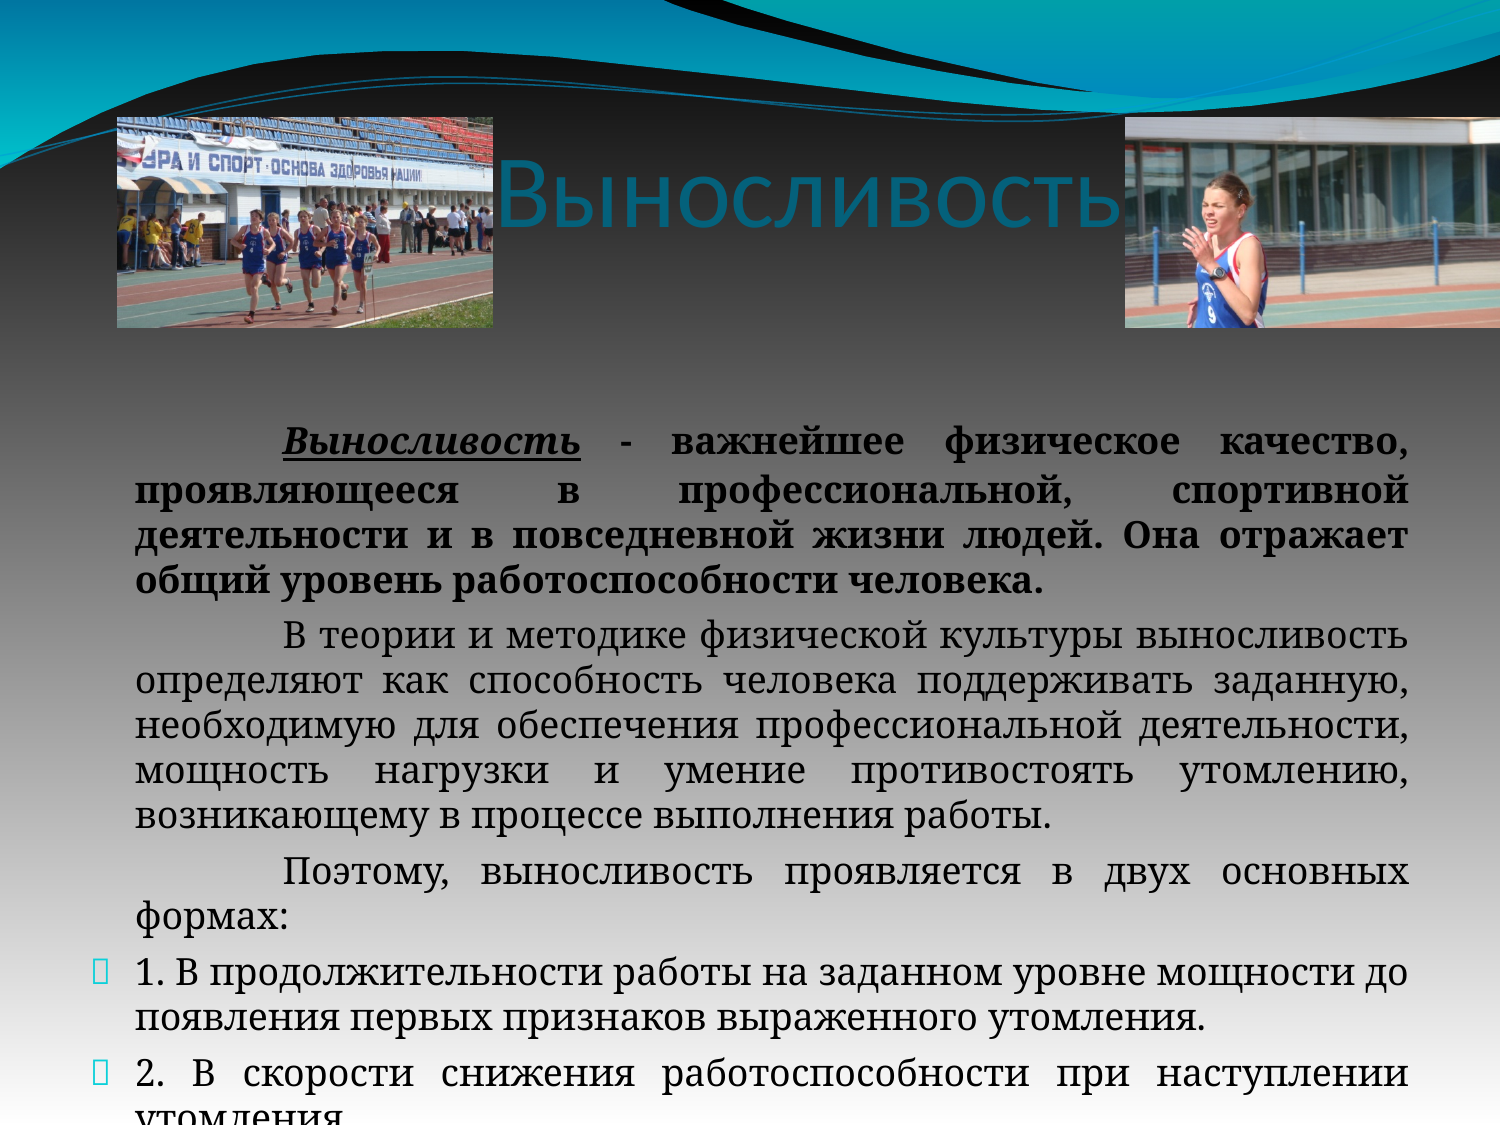

# Выносливость
		Выносливость - важнейшее физическое качество, проявляющееся в профессиональной, спортивной деятельности и в повседневной жизни людей. Она отражает общий уровень работоспособности человека.
		В теории и методике физической культуры выносливость определяют как способность человека поддерживать заданную, необходимую для обеспечения профессиональной деятельности, мощность нагрузки и умение противостоять утомлению, возникающему в процессе выполнения работы.
		Поэтому, выносливость проявляется в двух основных формах:
1. В продолжительности работы на заданном уровне мощности до появления первых признаков выраженного утомления.
2. В скорости снижения работоспособности при наступлении утомления.